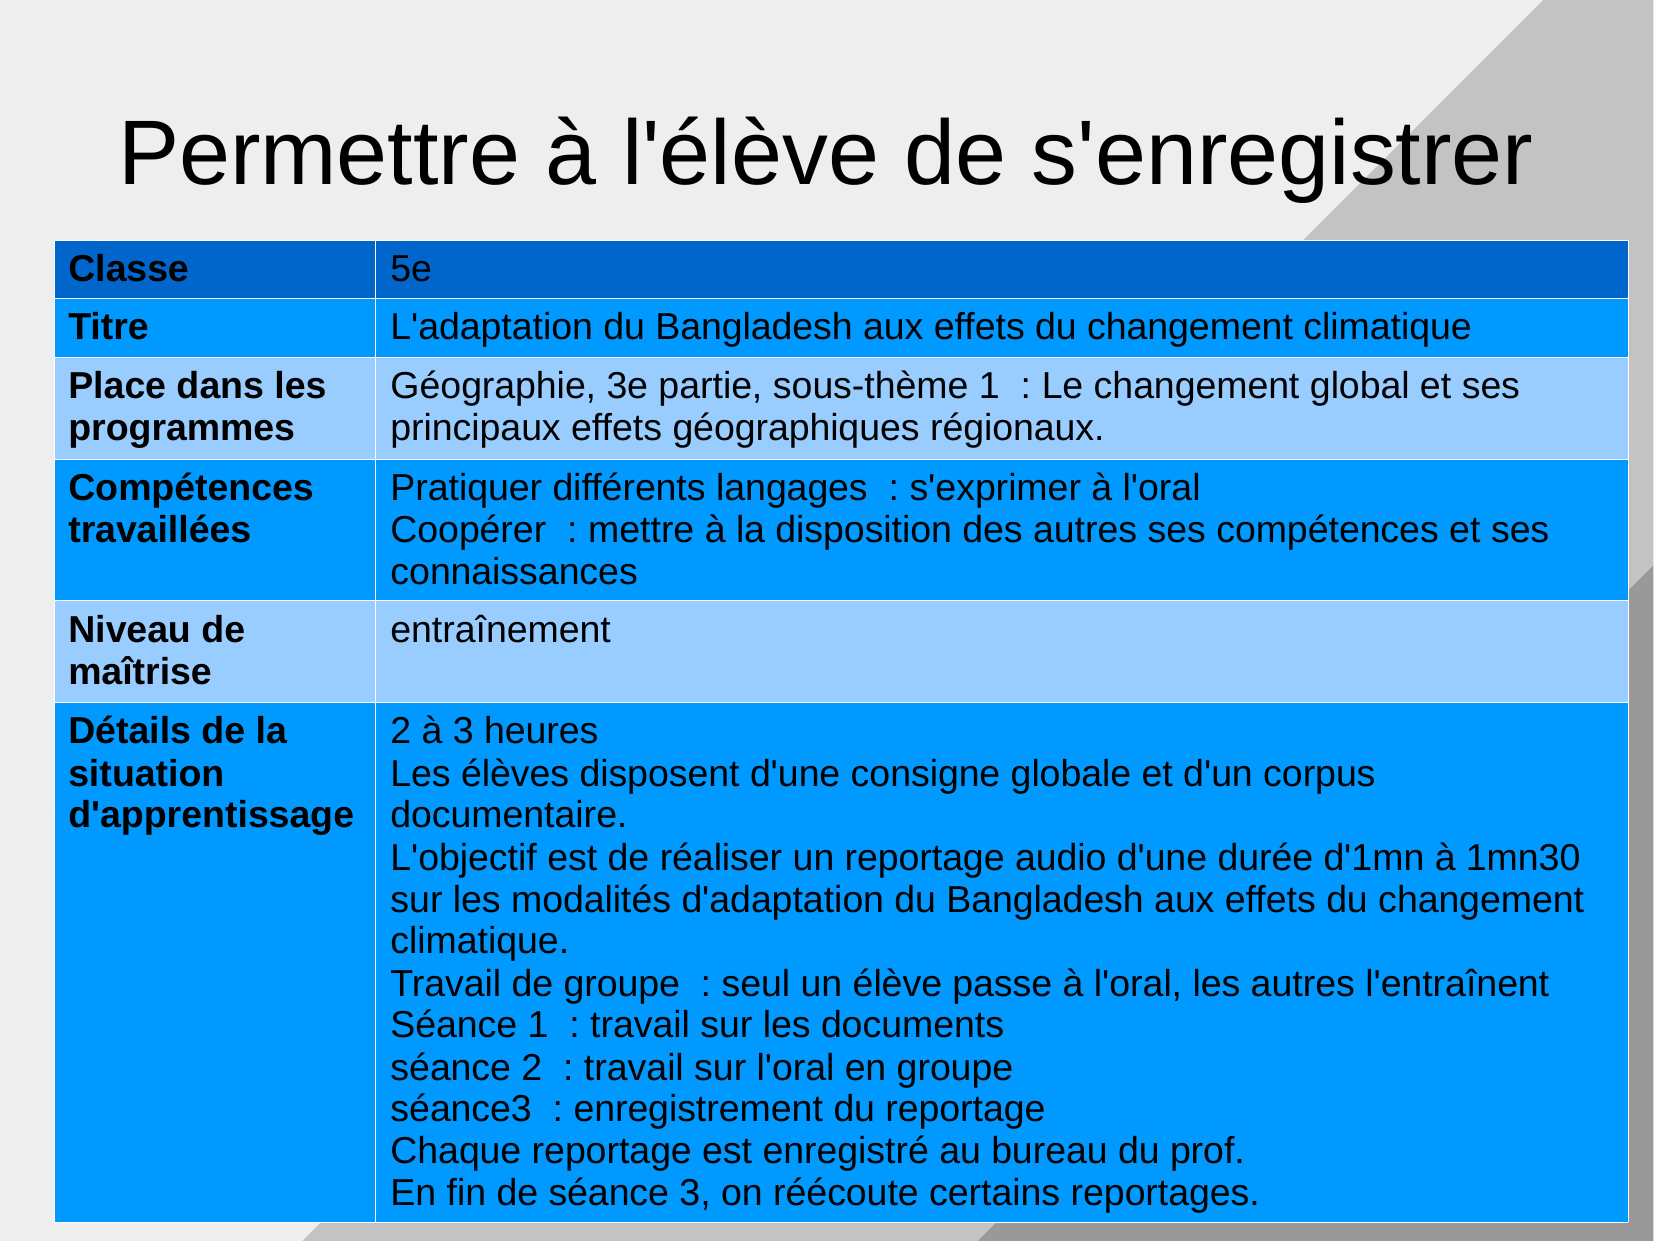

# Permettre à l'élève de s'enregistrer
| Classe | 5e |
| --- | --- |
| Titre | L'adaptation du Bangladesh aux effets du changement climatique |
| Place dans les programmes | Géographie, 3e partie, sous-thème 1  : Le changement global et ses principaux effets géographiques régionaux. |
| Compétences travaillées | Pratiquer différents langages  : s'exprimer à l'oral Coopérer  : mettre à la disposition des autres ses compétences et ses connaissances |
| Niveau de maîtrise | entraînement |
| Détails de la situation d'apprentissage | 2 à 3 heures Les élèves disposent d'une consigne globale et d'un corpus documentaire. L'objectif est de réaliser un reportage audio d'une durée d'1mn à 1mn30 sur les modalités d'adaptation du Bangladesh aux effets du changement climatique. Travail de groupe  : seul un élève passe à l'oral, les autres l'entraînent Séance 1  : travail sur les documents séance 2  : travail sur l'oral en groupe séance3  : enregistrement du reportage Chaque reportage est enregistré au bureau du prof. En fin de séance 3, on réécoute certains reportages. |
Utilisation du logiciel Audacity